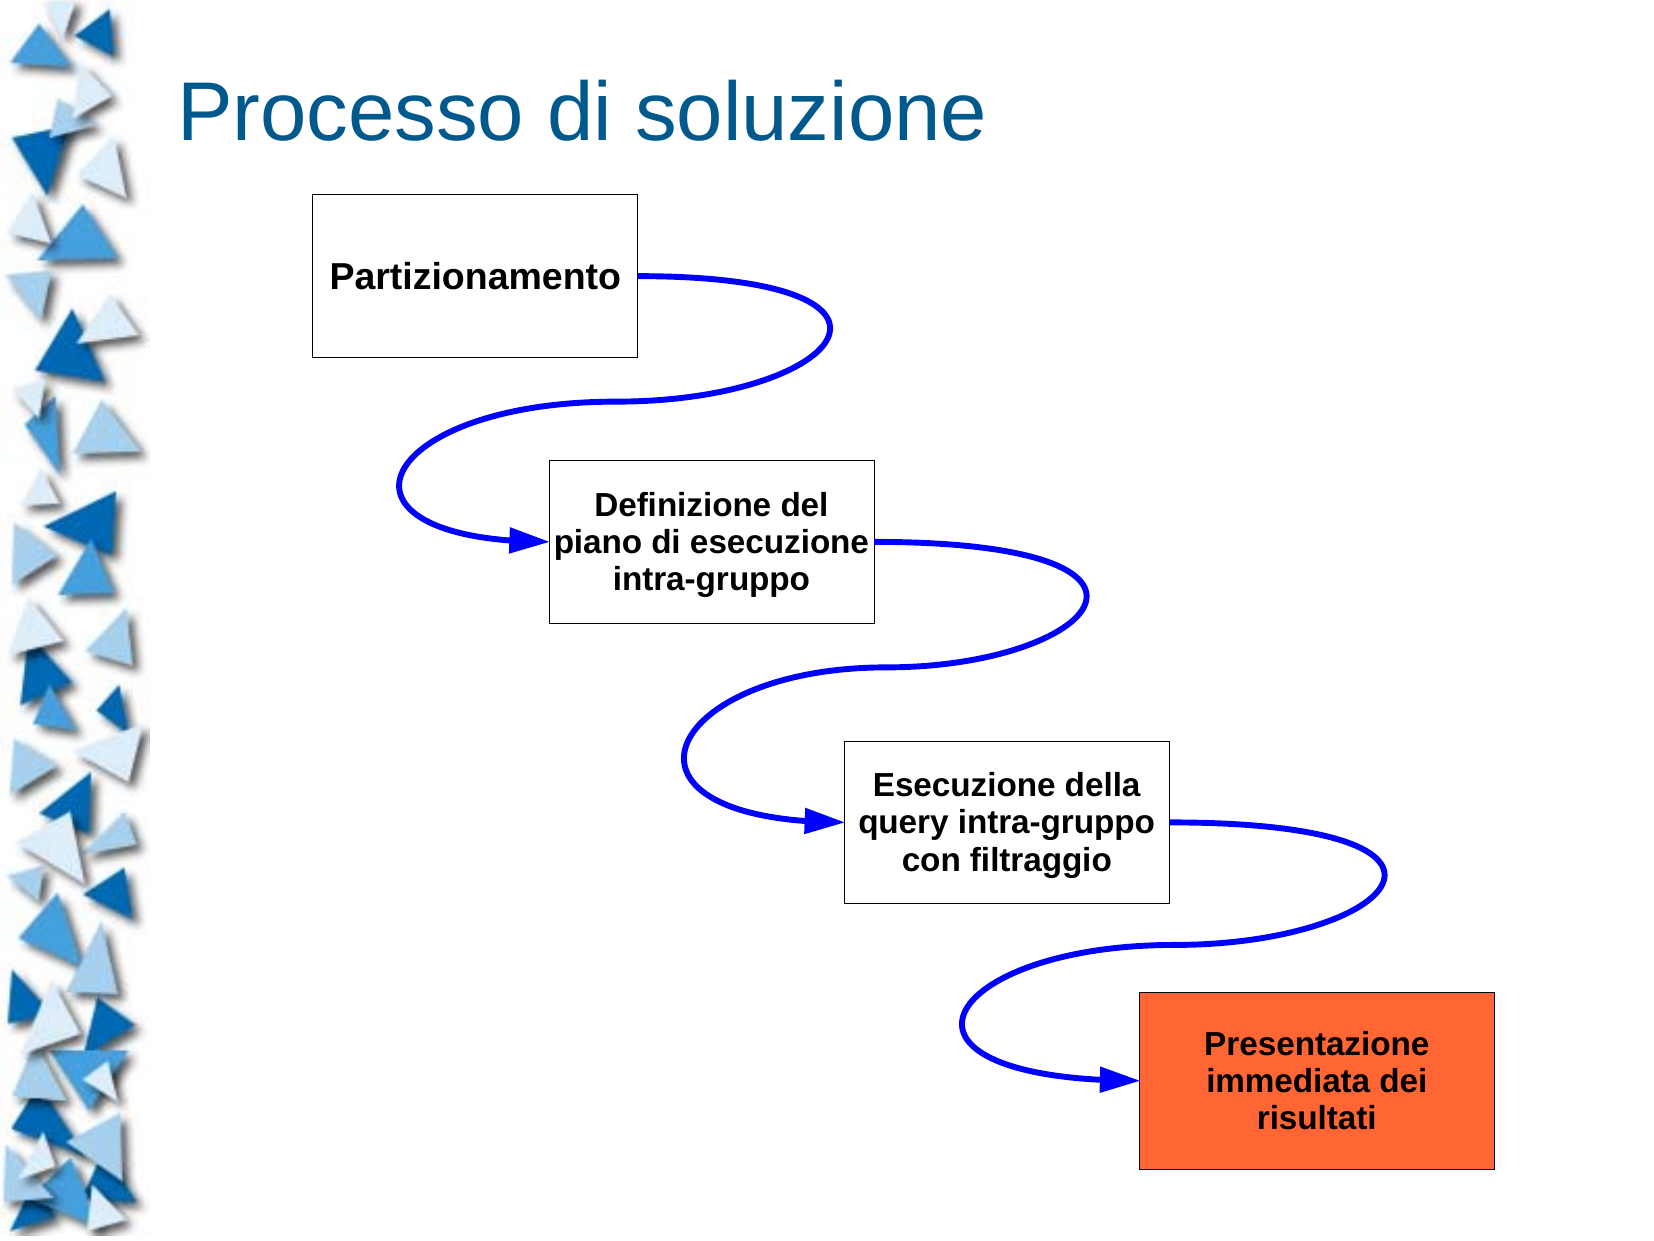

# Processo di soluzione
Partizionamento
Definizione del
piano di esecuzione
intra-gruppo
Esecuzione della
query intra-gruppo
con filtraggio
Presentazione
immediata dei
risultati